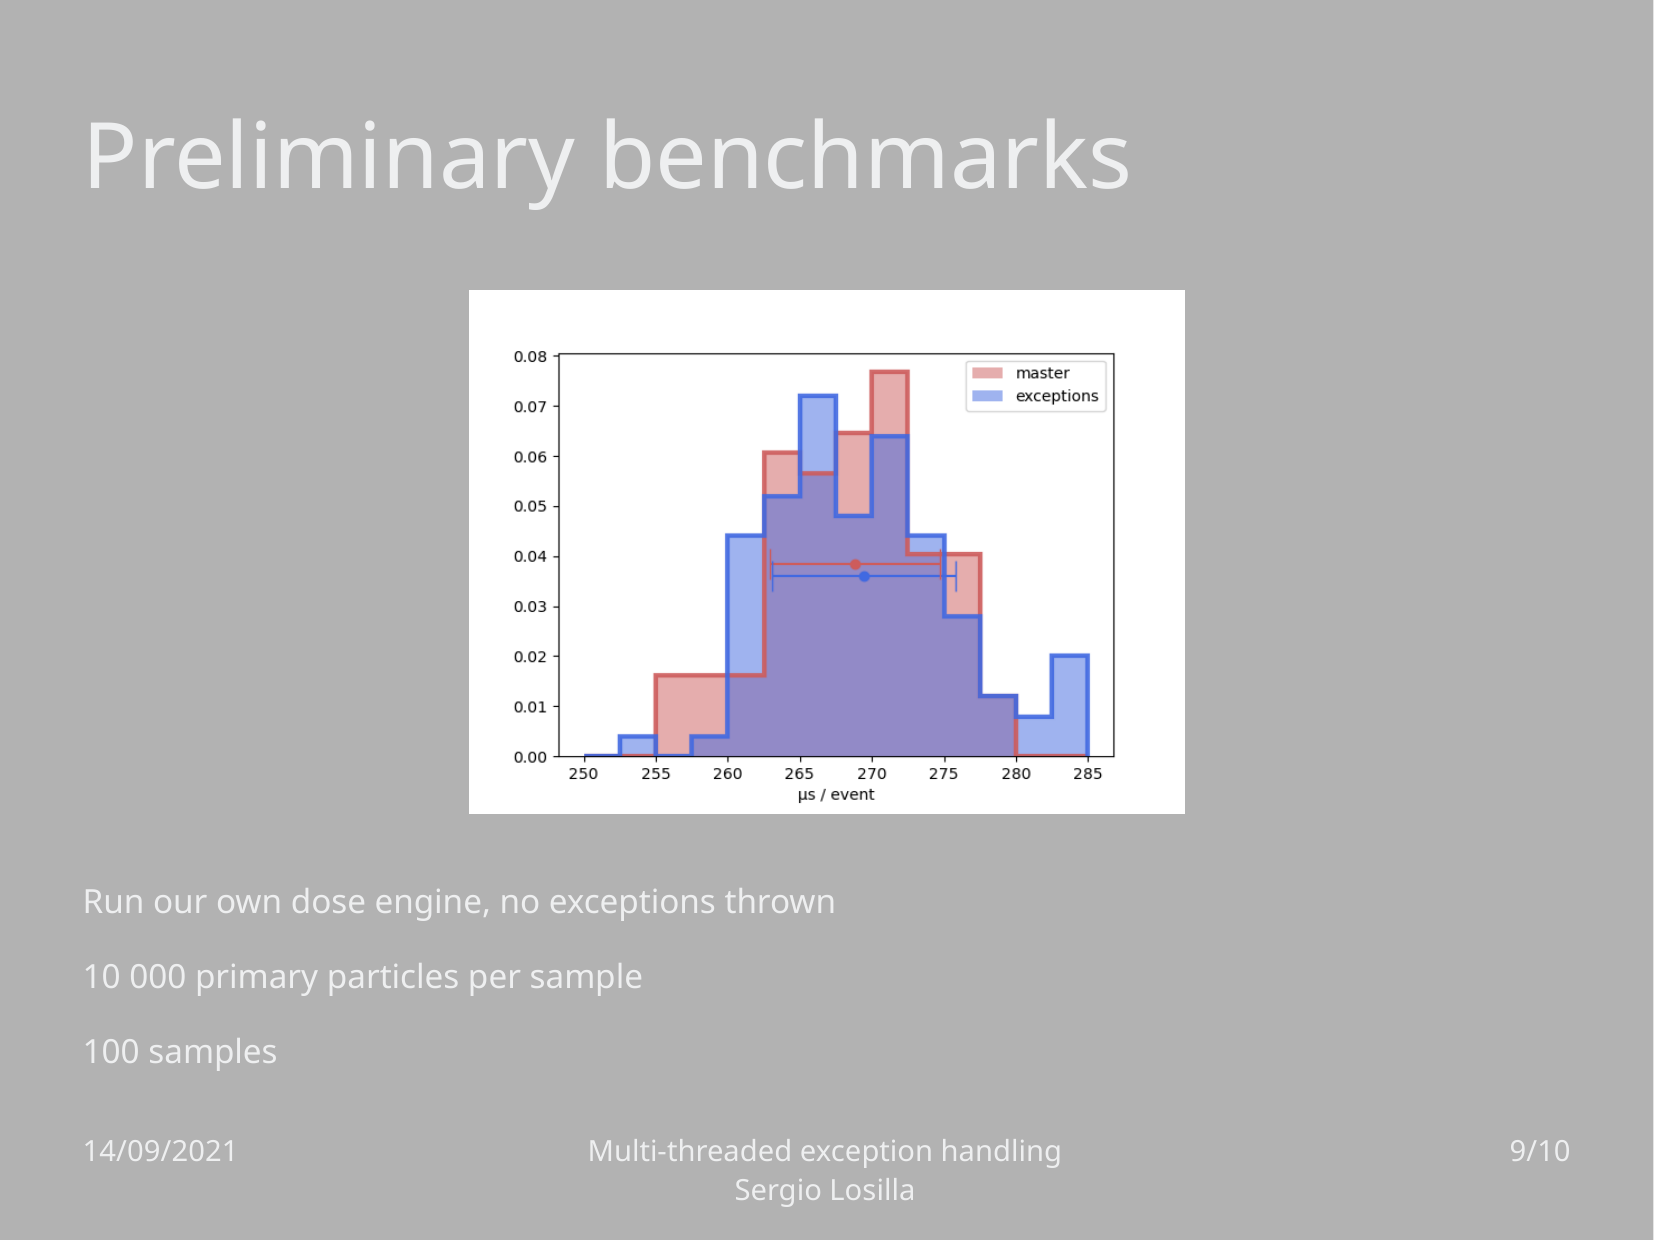

# Preliminary benchmarks
Run our own dose engine, no exceptions thrown
10 000 primary particles per sample
100 samples
9